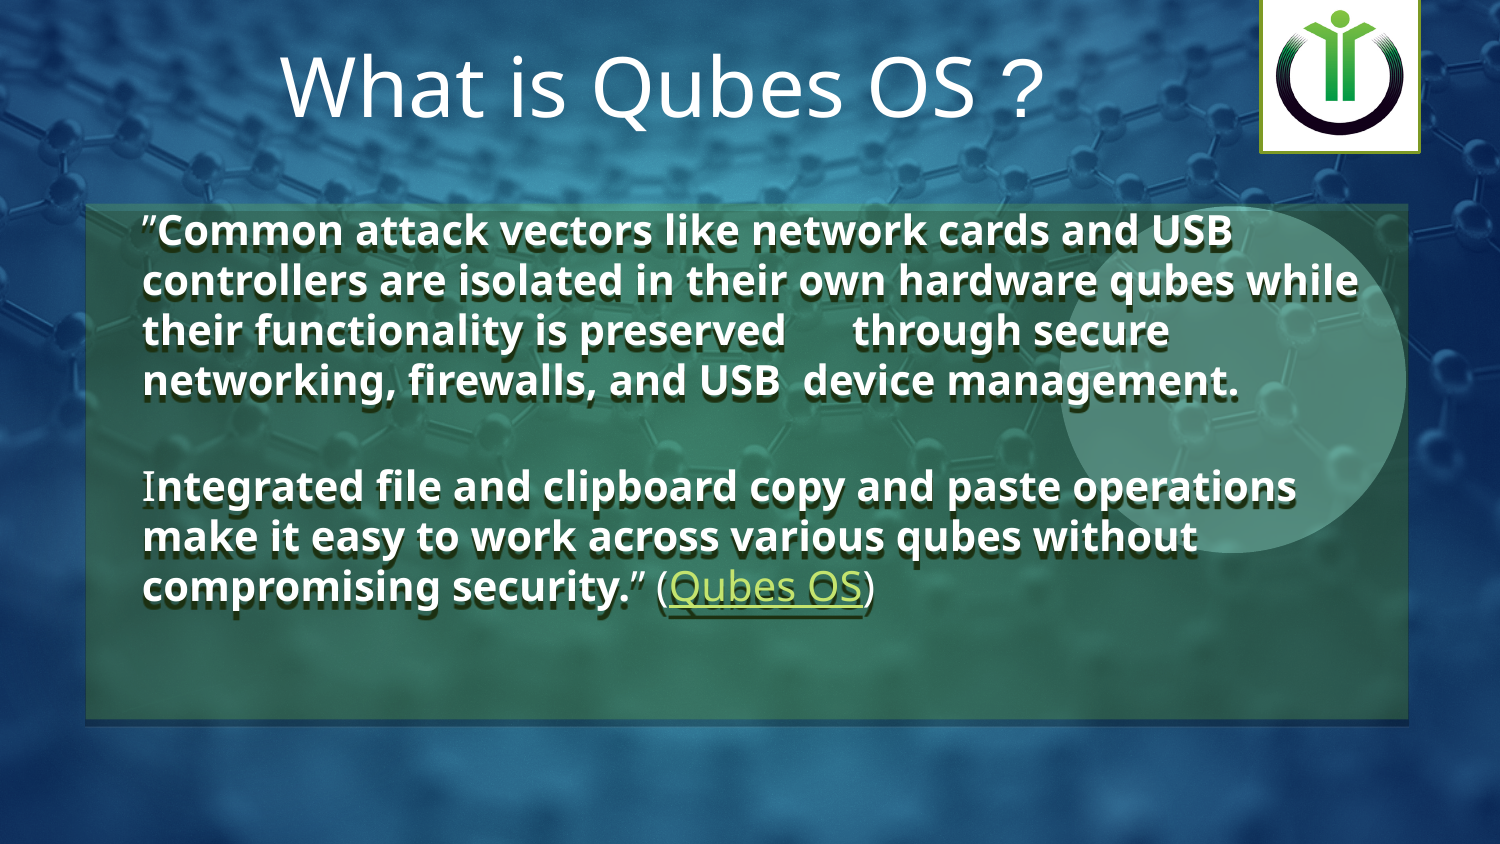

What is Qubes OS ?
”Common attack vectors like network cards and USB controllers are isolated in their own hardware qubes while their functionality is preserved through secure networking, firewalls, and USB device management.
Integrated file and clipboard copy and paste operations make it easy to work across various qubes without compromising security.” (Qubes OS)